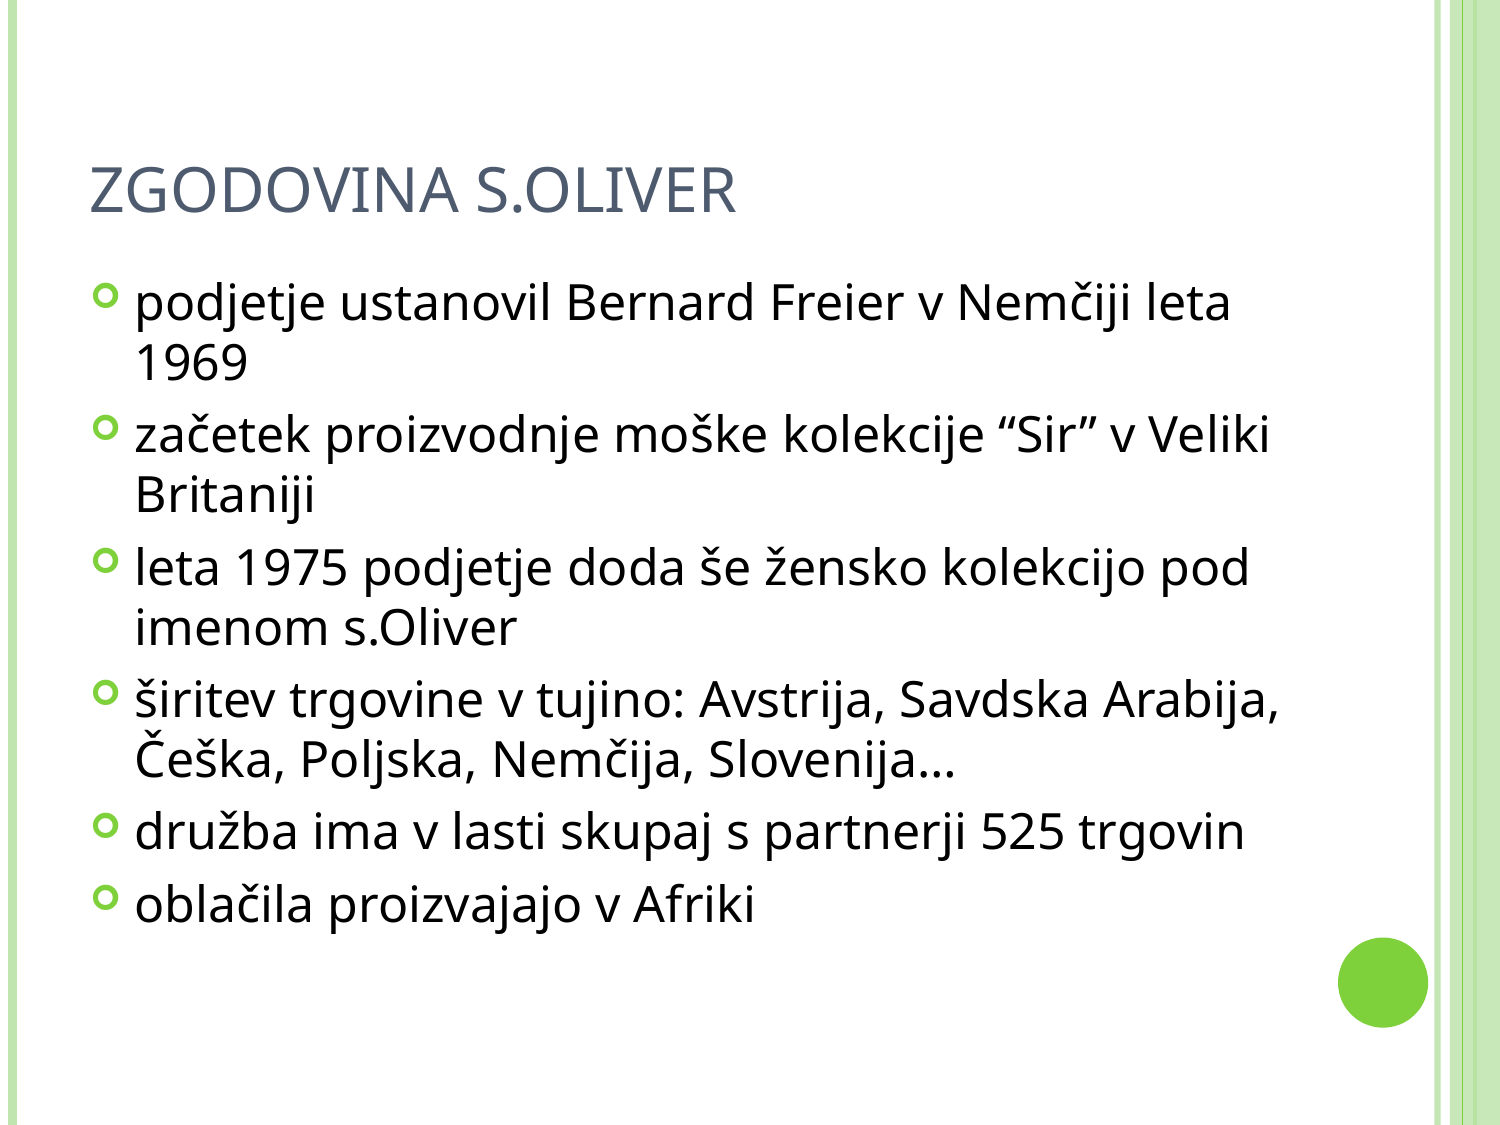

# ZGODOVINA S.OLIVER
podjetje ustanovil Bernard Freier v Nemčiji leta 1969
začetek proizvodnje moške kolekcije “Sir” v Veliki Britaniji
leta 1975 podjetje doda še žensko kolekcijo pod imenom s.Oliver
širitev trgovine v tujino: Avstrija, Savdska Arabija, Češka, Poljska, Nemčija, Slovenija…
družba ima v lasti skupaj s partnerji 525 trgovin
oblačila proizvajajo v Afriki